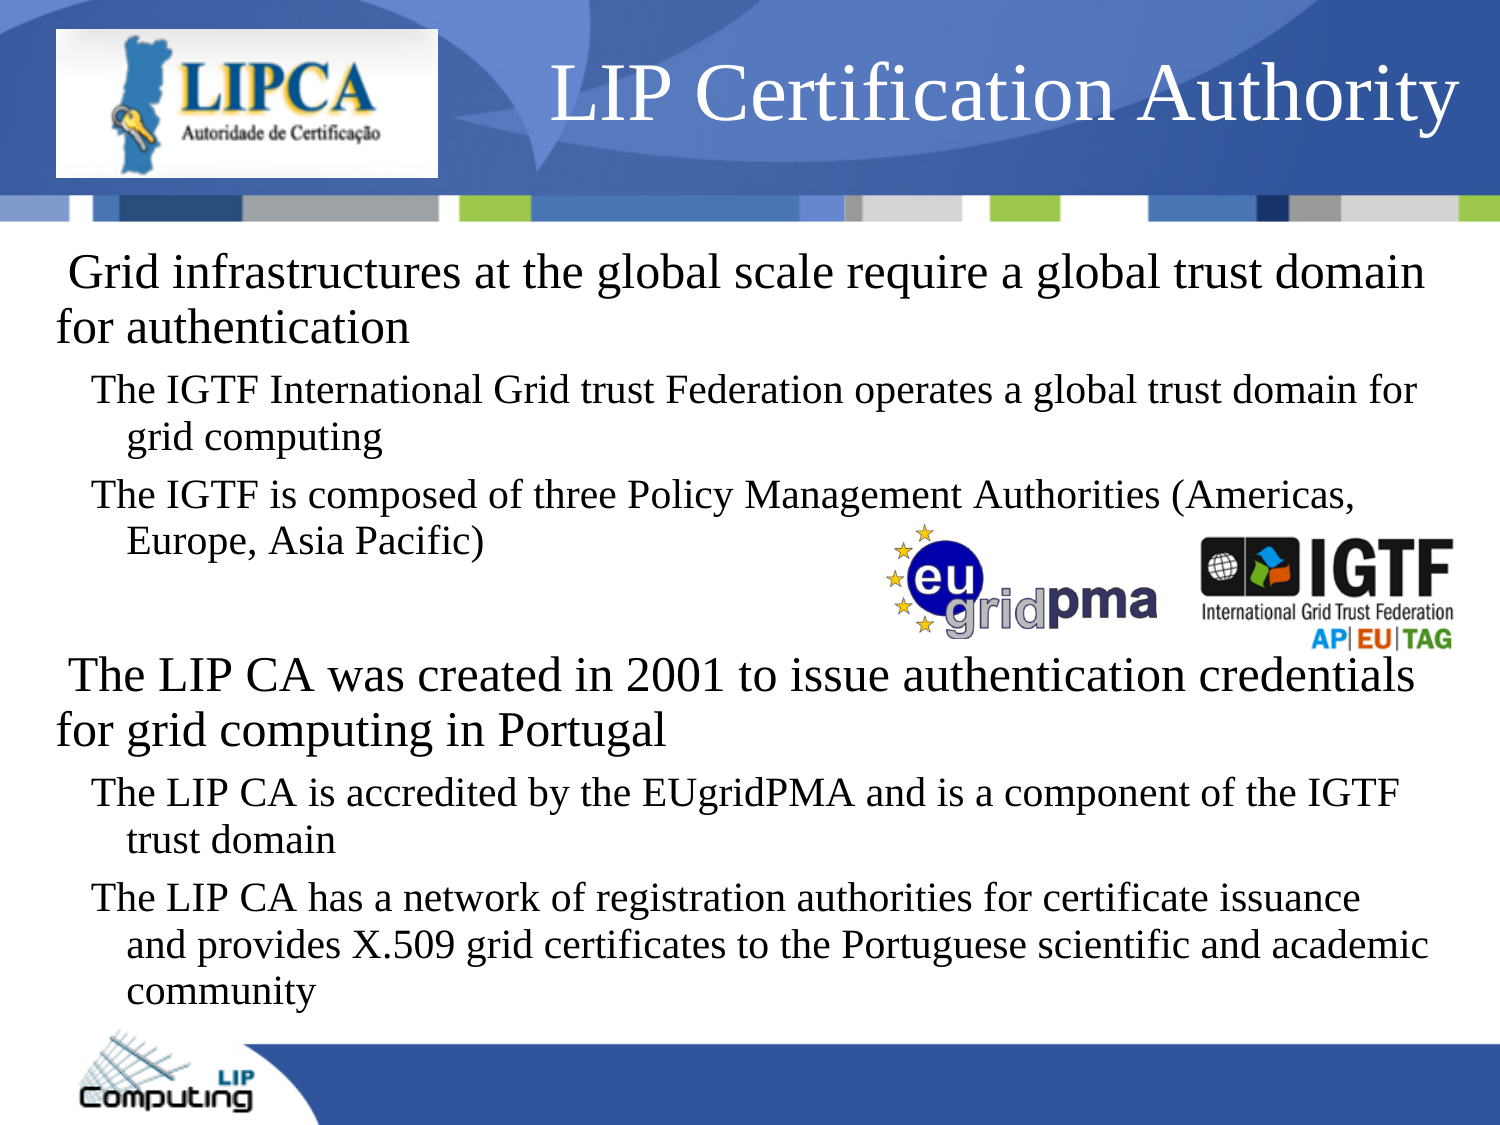

LIP Certification Authority
 Grid infrastructures at the global scale require a global trust domain for authentication
The IGTF International Grid trust Federation operates a global trust domain for grid computing
The IGTF is composed of three Policy Management Authorities (Americas, Europe, Asia Pacific)
 The LIP CA was created in 2001 to issue authentication credentials for grid computing in Portugal
The LIP CA is accredited by the EUgridPMA and is a component of the IGTF trust domain
The LIP CA has a network of registration authorities for certificate issuance and provides X.509 grid certificates to the Portuguese scientific and academic community